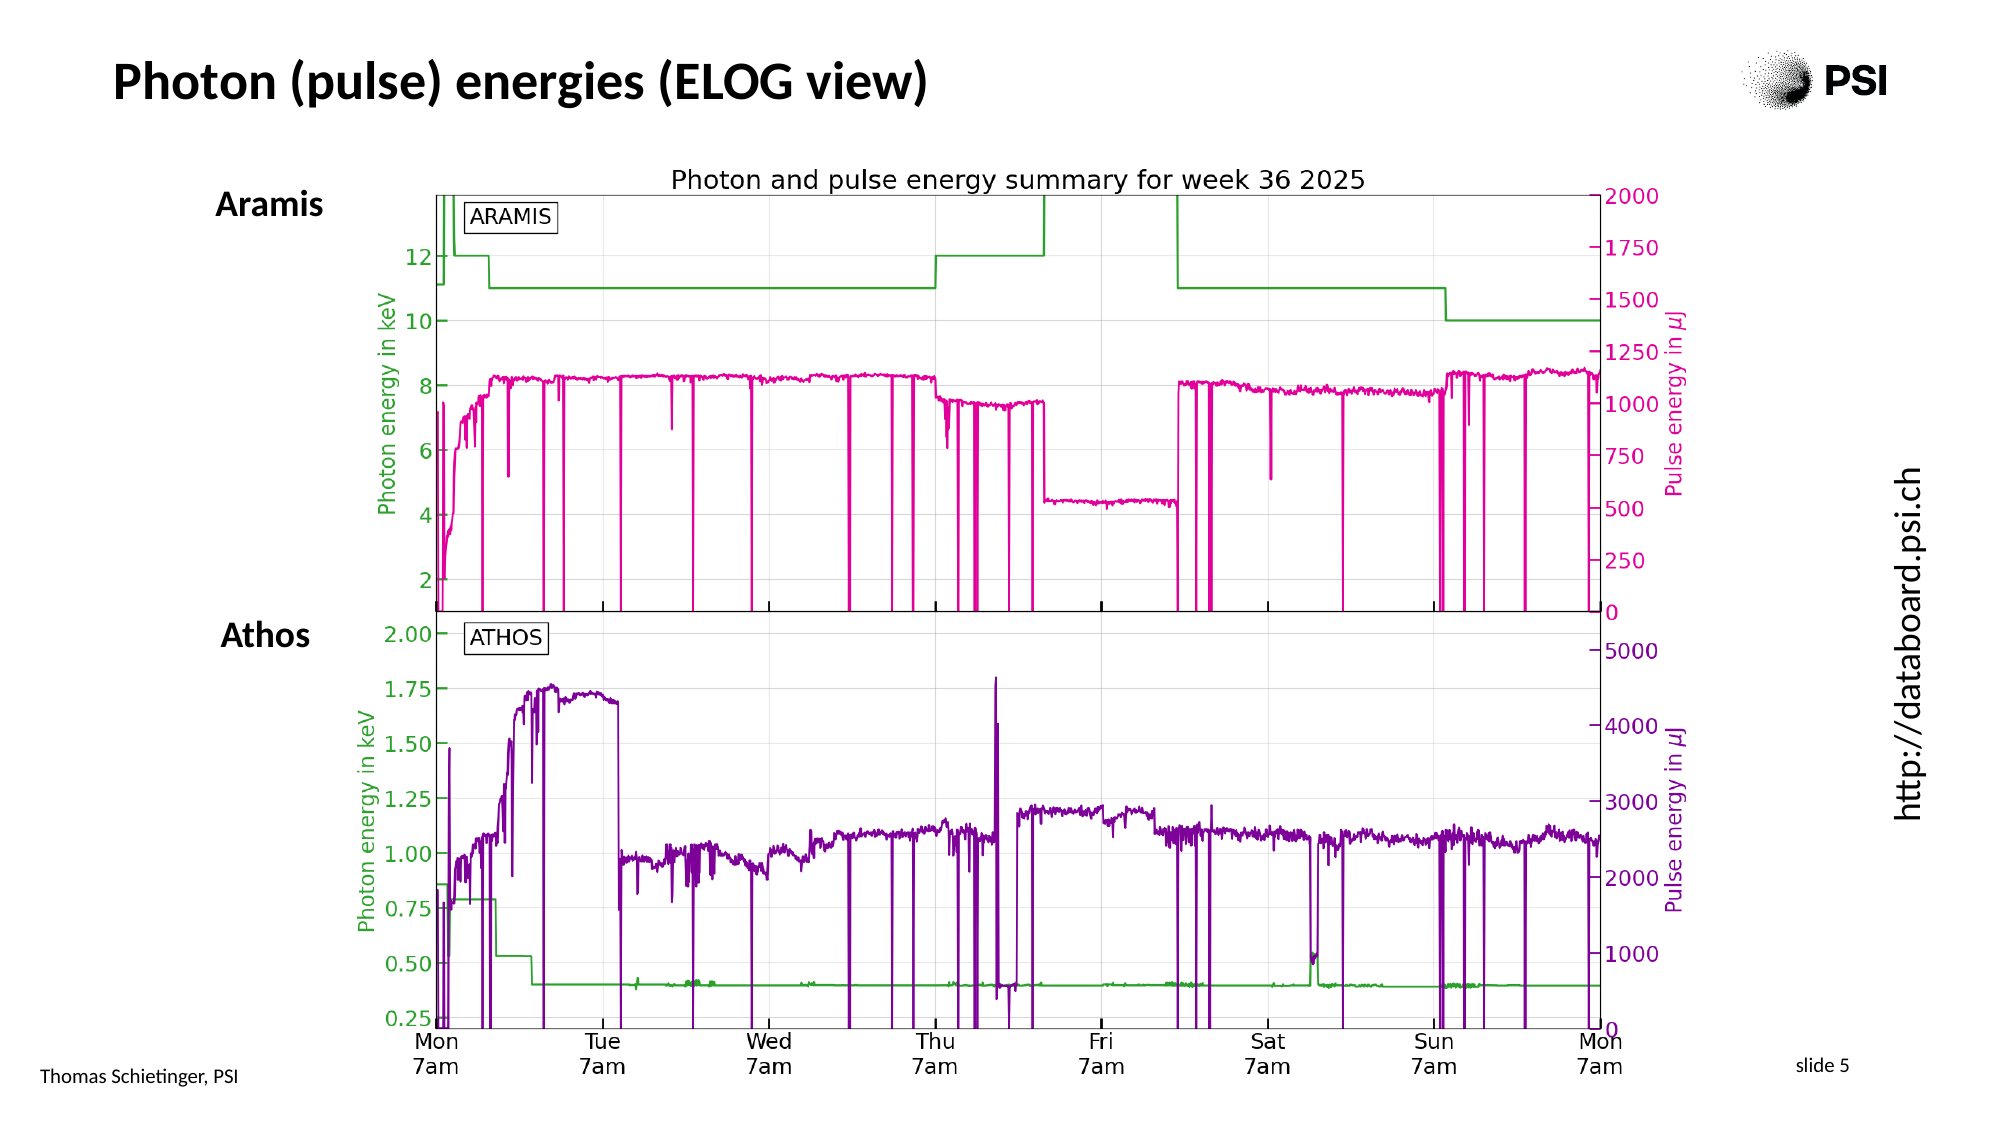

# Photon (pulse) energies (ELOG view)
Aramis
11 keV and 10 keV for Cristallina
commissioning, ~1.1 mJ
11 keV for Cristallina
commissioning, ~1.1 mJ
12 keV and 14.5 keV for Alvra
user experiments, ~1.1 mJ
http://databoard.psi.ch
Athos
400 eV for Maloja commisioning
4.5 mJ (reduced to ~2.6 mJ)
5
PSI Center for Accelerator Science and Engineering